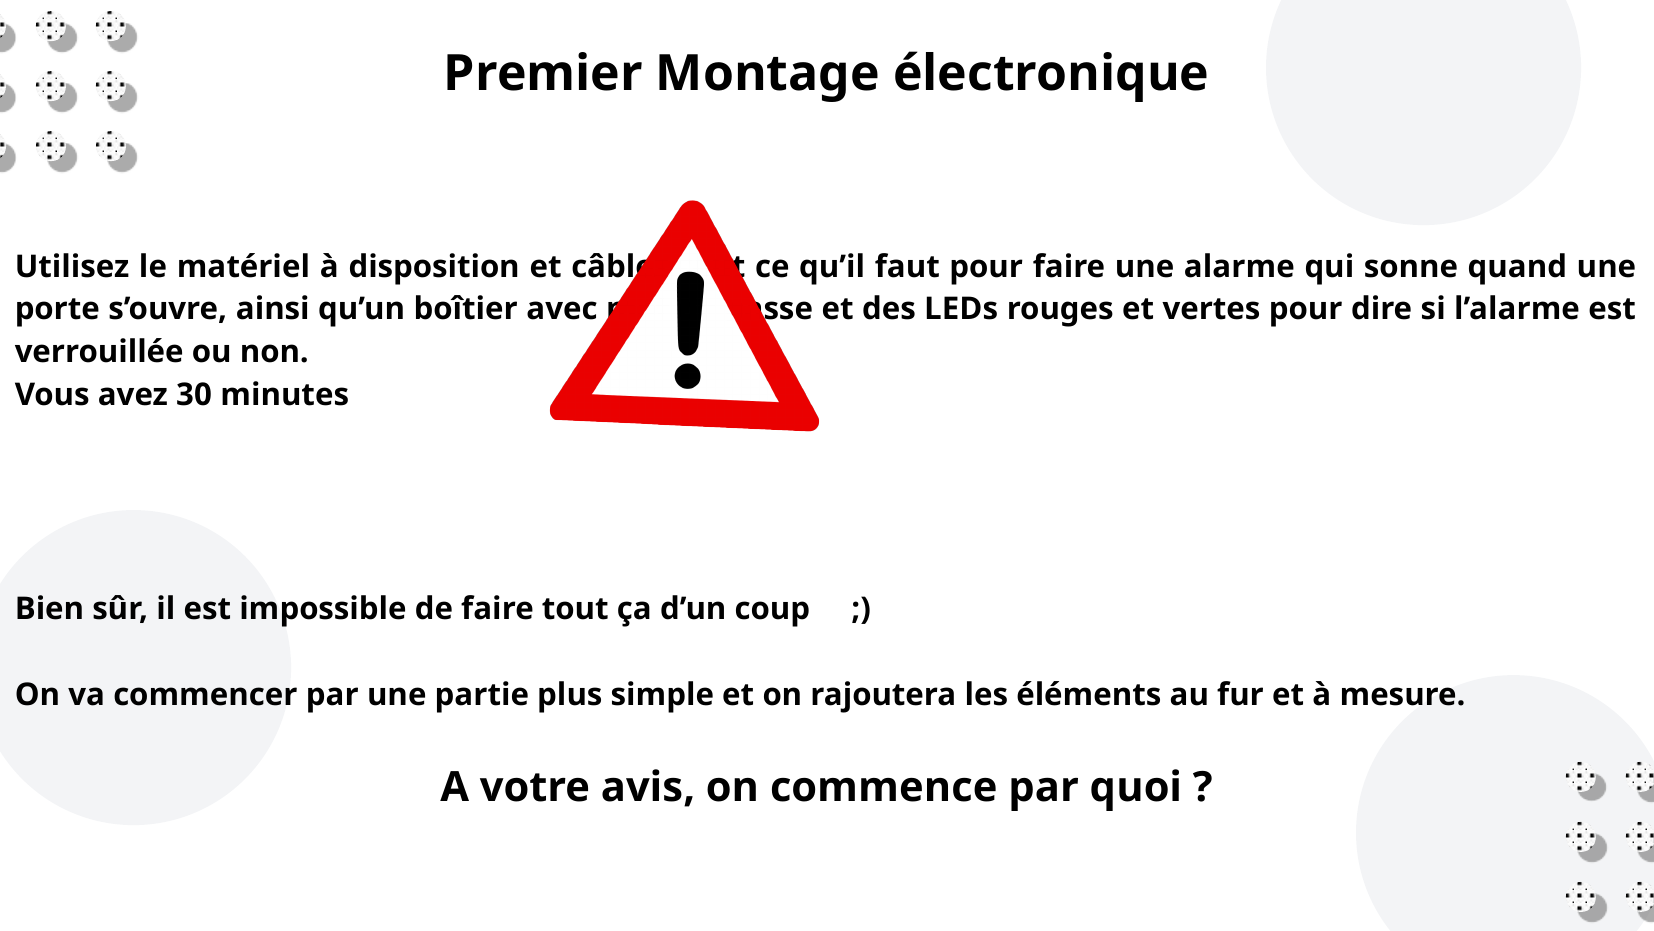

Premier Montage électronique
Utilisez le matériel à disposition et câblez tout ce qu’il faut pour faire une alarme qui sonne quand une porte s’ouvre, ainsi qu’un boîtier avec mot de passe et des LEDs rouges et vertes pour dire si l’alarme est verrouillée ou non.
Vous avez 30 minutes
Bien sûr, il est impossible de faire tout ça d’un coup ;)
On va commencer par une partie plus simple et on rajoutera les éléments au fur et à mesure.
A votre avis, on commence par quoi ?